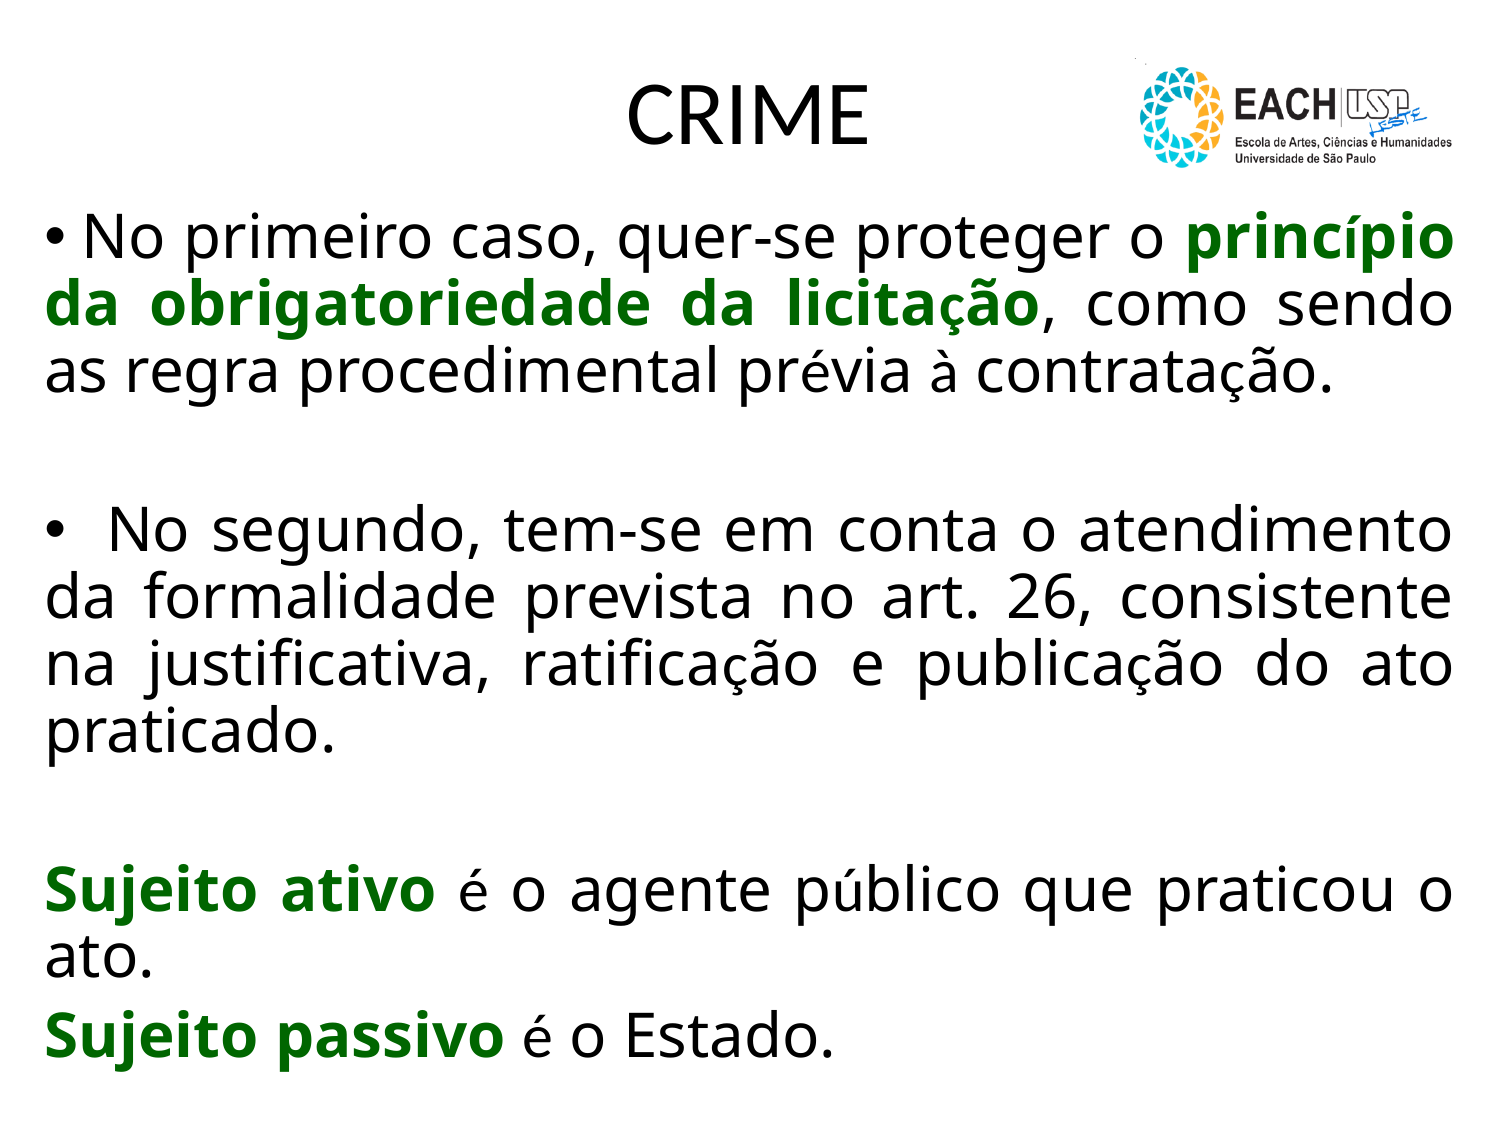

CRIME
# No primeiro caso, quer-se proteger o princípio da obrigatoriedade da licitação, como sendo as regra procedimental prévia à contratação.
 No segundo, tem-se em conta o atendimento da formalidade prevista no art. 26, consistente na justificativa, ratificação e publicação do ato praticado.
Sujeito ativo é o agente público que praticou o ato.
Sujeito passivo é o Estado.